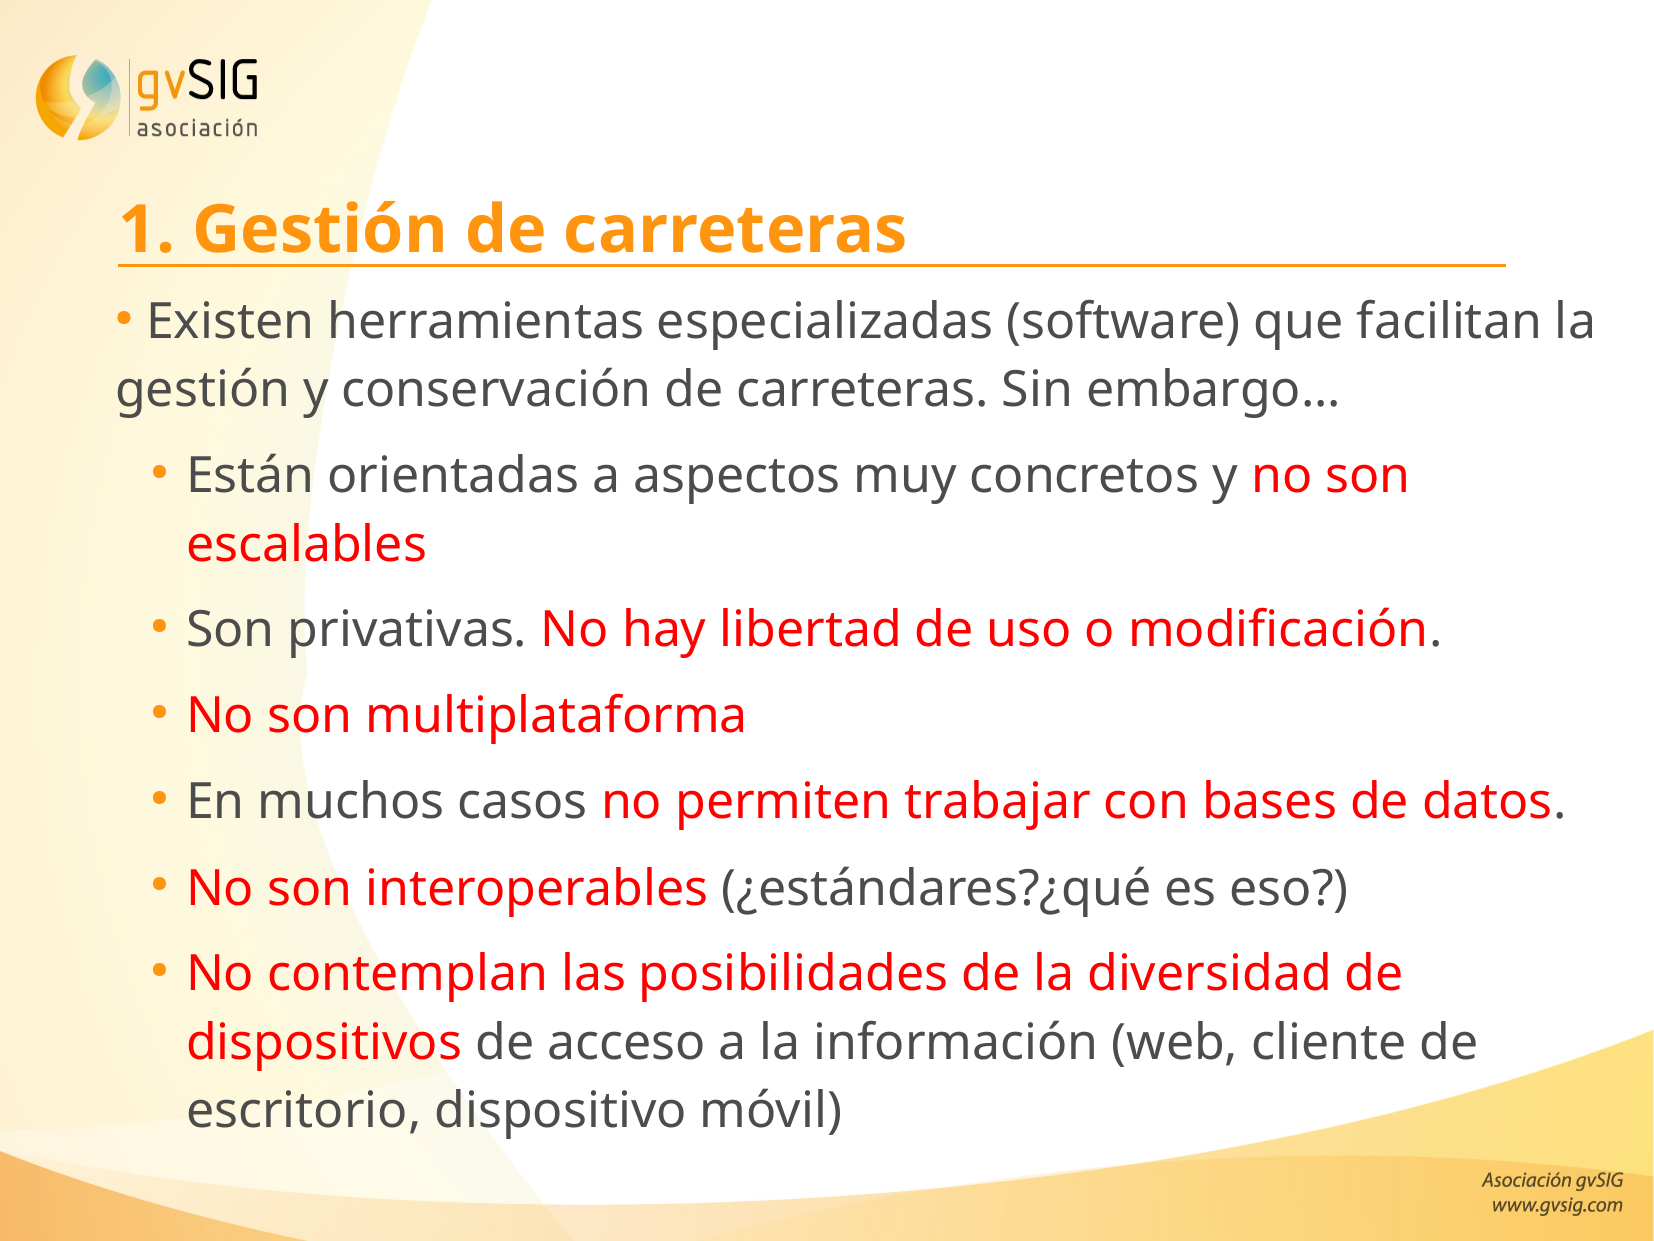

# 1. Gestión de carreteras
 Existen herramientas especializadas (software) que facilitan la gestión y conservación de carreteras. Sin embargo...
Están orientadas a aspectos muy concretos y no son escalables
Son privativas. No hay libertad de uso o modificación.
No son multiplataforma
En muchos casos no permiten trabajar con bases de datos.
No son interoperables (¿estándares?¿qué es eso?)
No contemplan las posibilidades de la diversidad de dispositivos de acceso a la información (web, cliente de escritorio, dispositivo móvil)